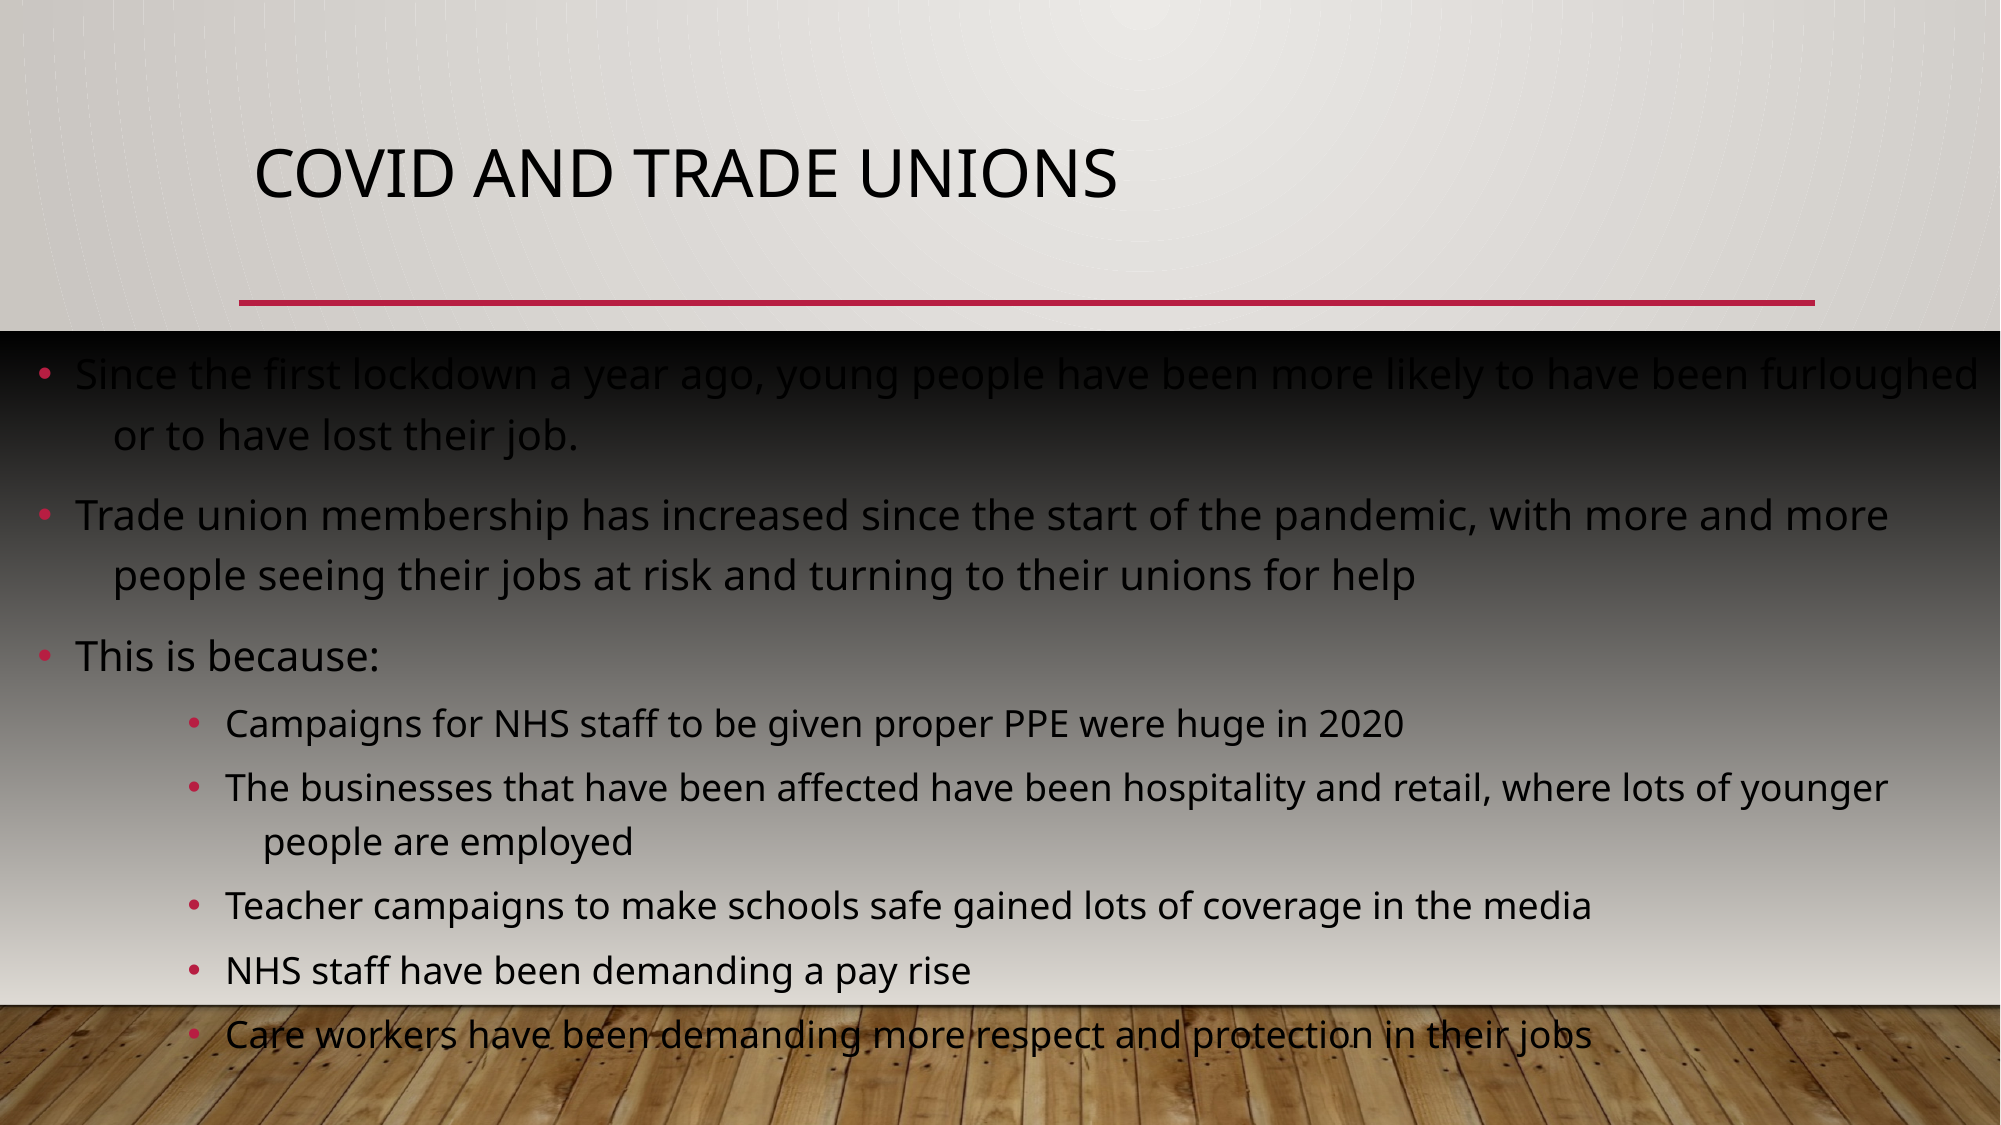

# COVID and trade unions
Since the first lockdown a year ago, young people have been more likely to have been furloughed or to have lost their job.
Trade union membership has increased since the start of the pandemic, with more and more people seeing their jobs at risk and turning to their unions for help
This is because:
Campaigns for NHS staff to be given proper PPE were huge in 2020
The businesses that have been affected have been hospitality and retail, where lots of younger people are employed
Teacher campaigns to make schools safe gained lots of coverage in the media
NHS staff have been demanding a pay rise
Care workers have been demanding more respect and protection in their jobs